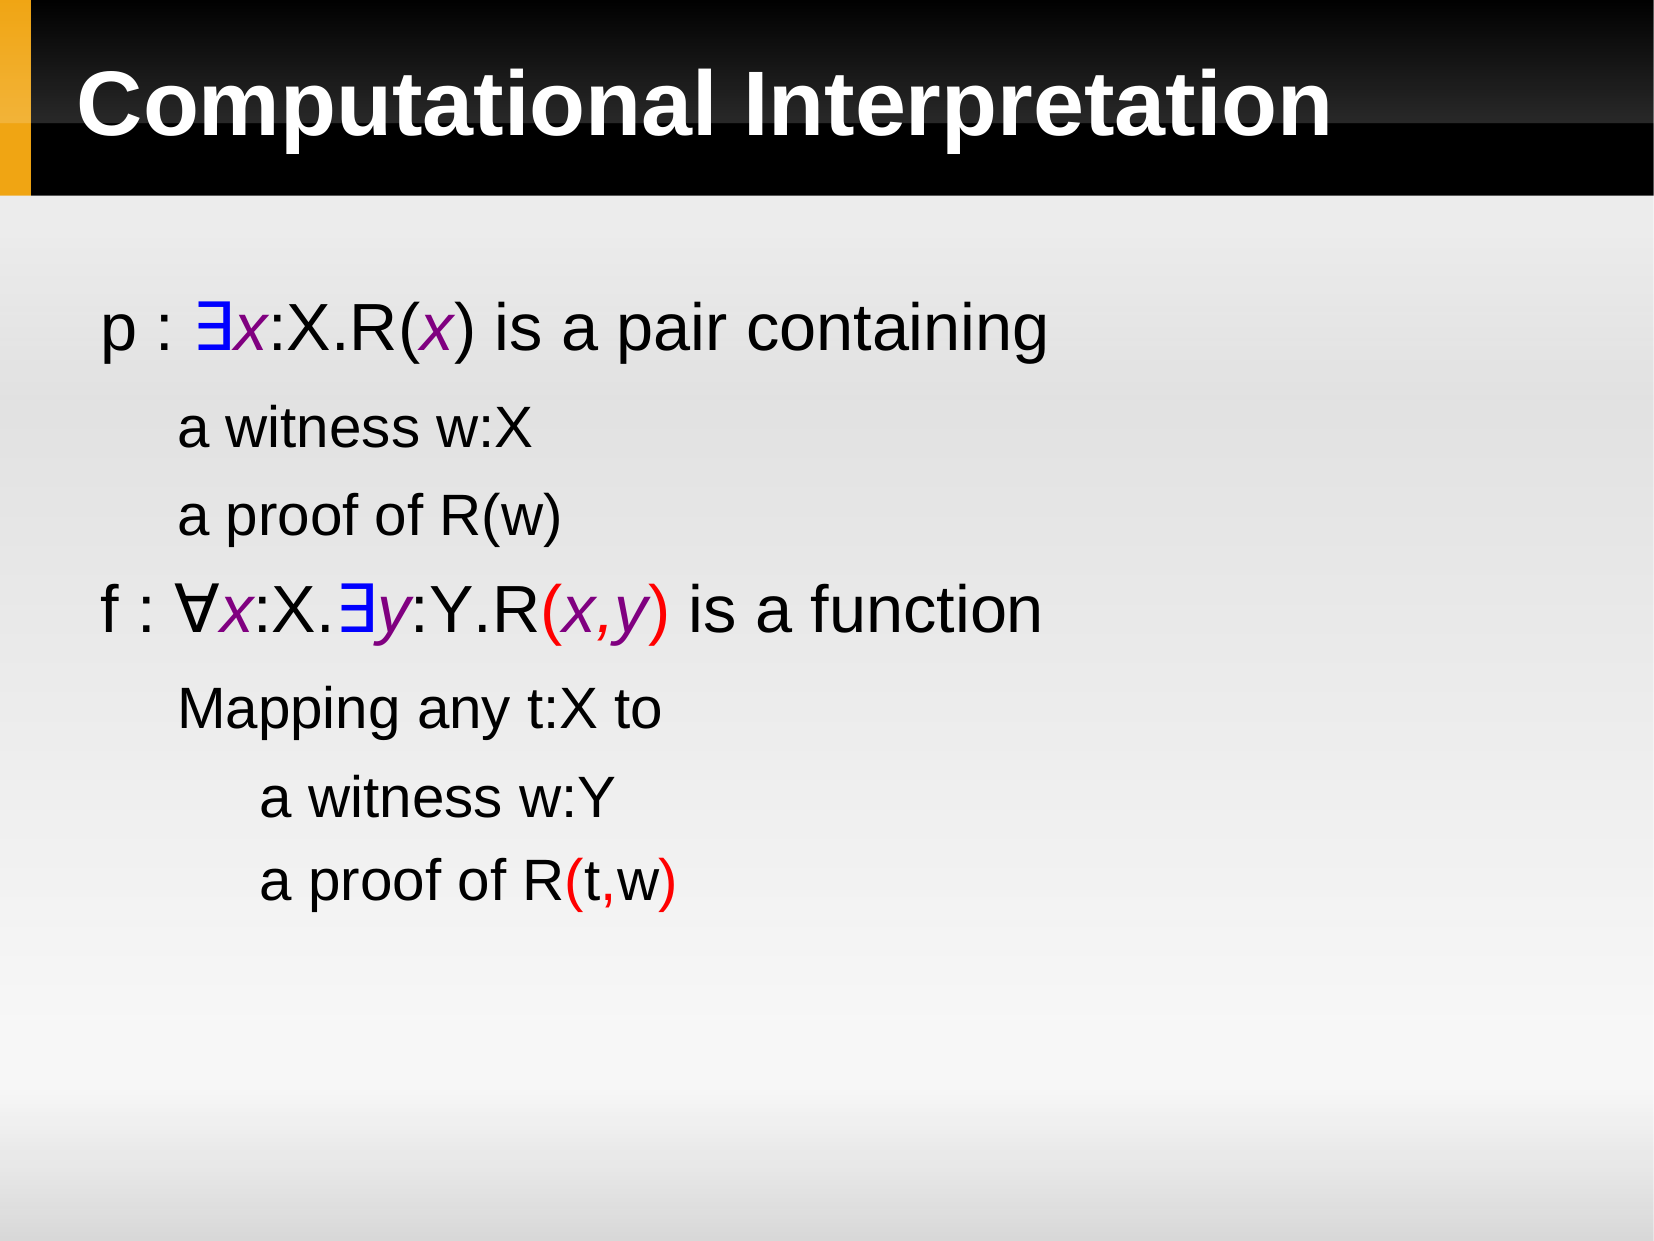

# Computational Interpretation
p : ∃x:X.R(x) is a pair containing
a witness w:X
a proof of R(w)
f : ∀x:X.∃y:Y.R(x,y) is a function
Mapping any t:X to
a witness w:Y
a proof of R(t,w)